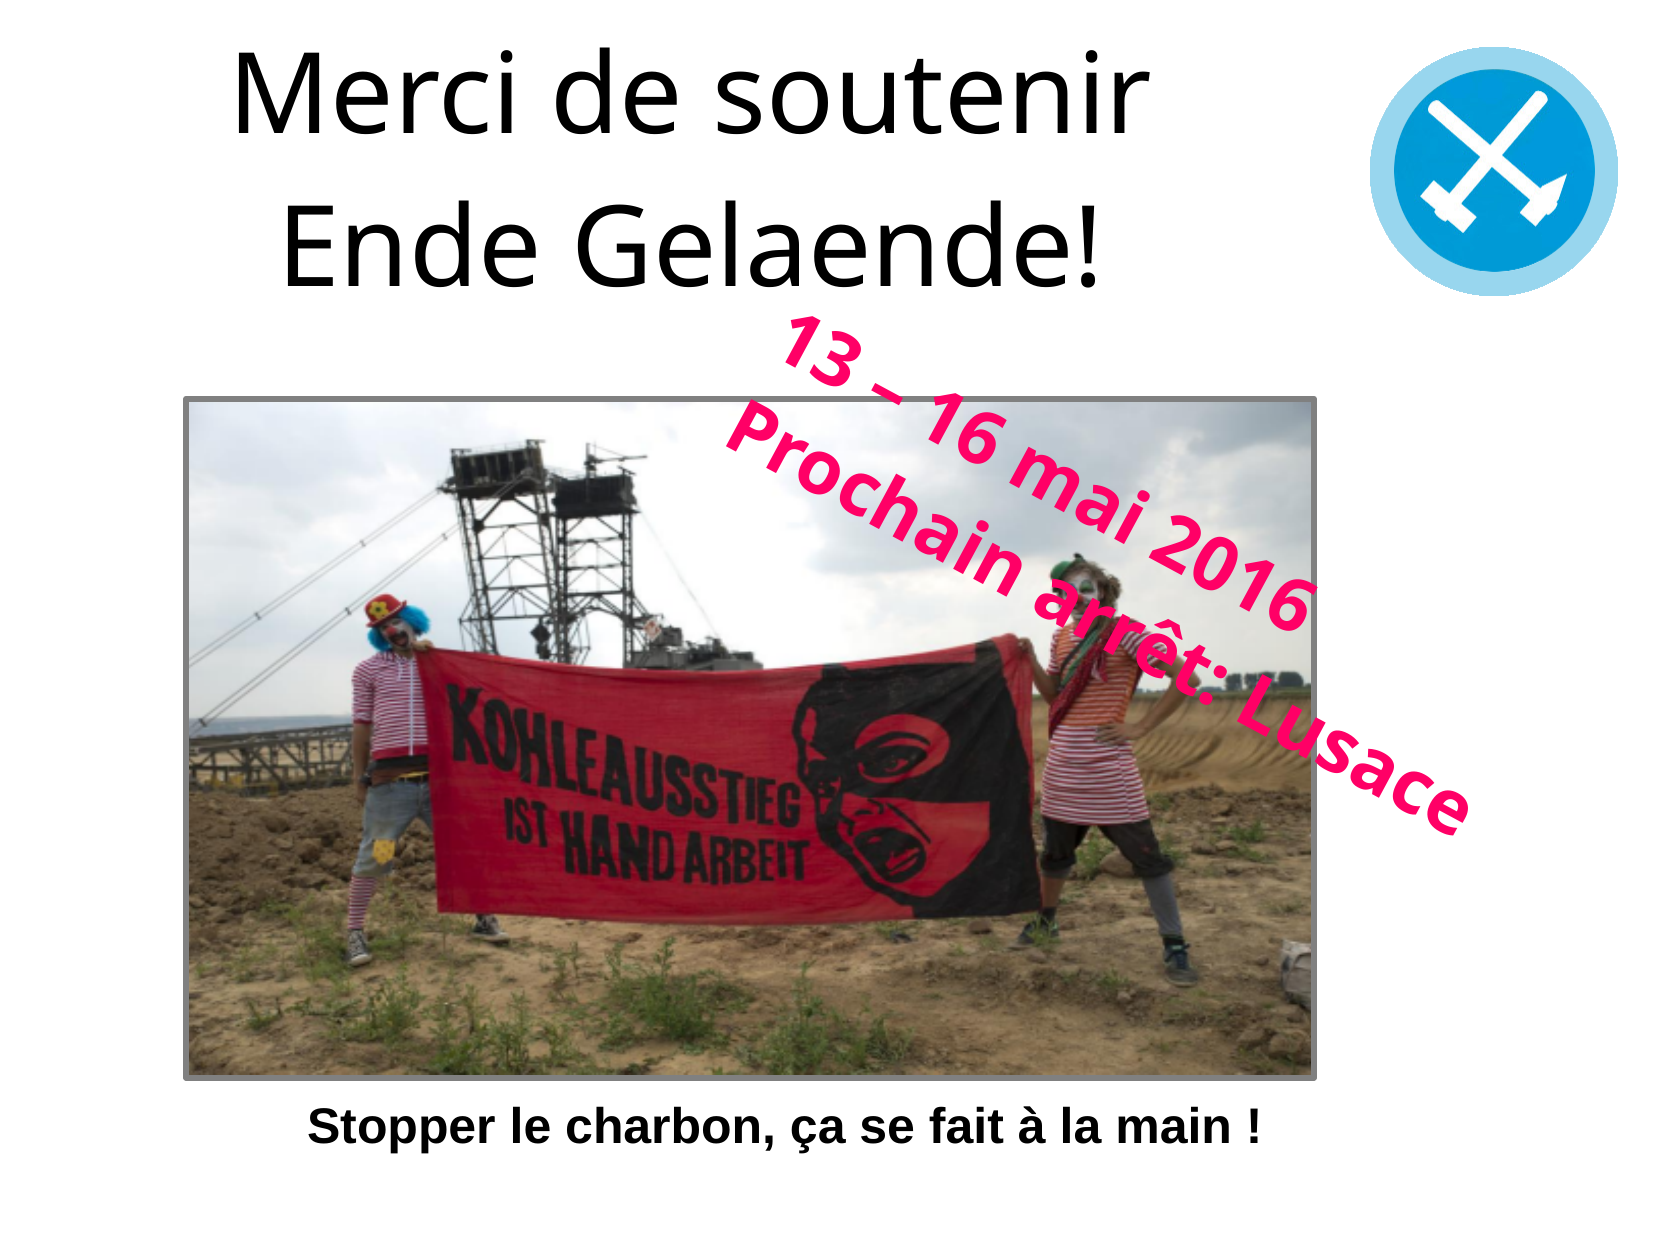

# Merci de soutenir Ende Gelaende!
13 – 16 mai 2016
Prochain arrêt: Lusace
Stopper le charbon, ça se fait à la main !